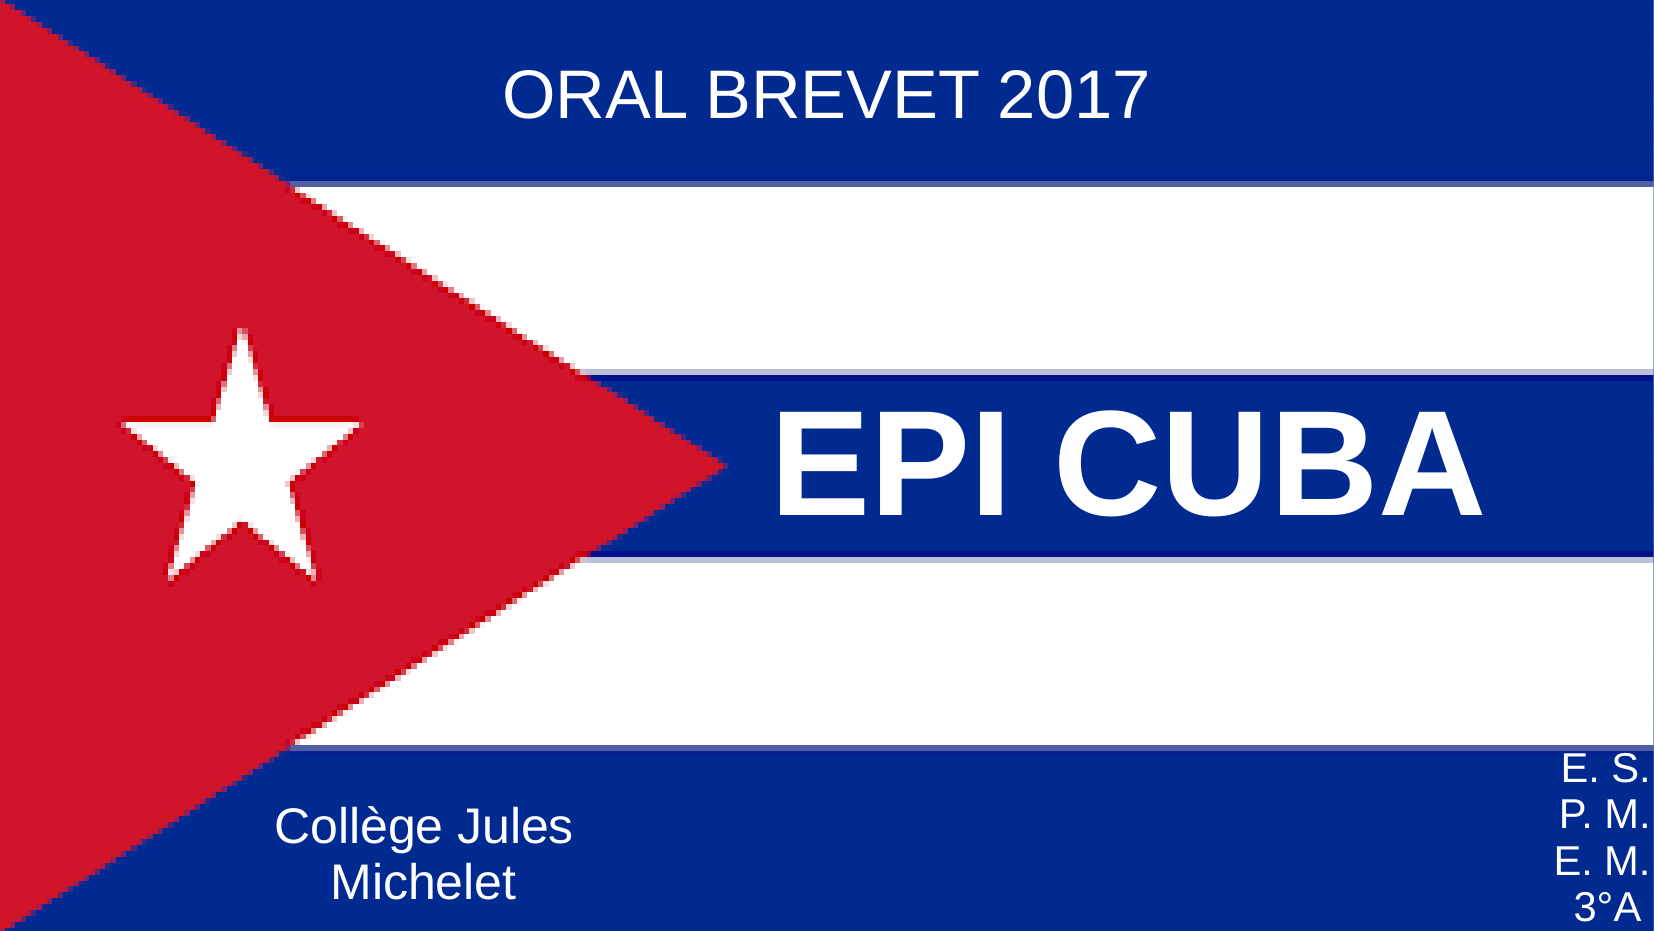

# ORAL BREVET 2017
EPI CUBA
E. S.
P. M.
E. M.
3°A
Collège Jules Michelet